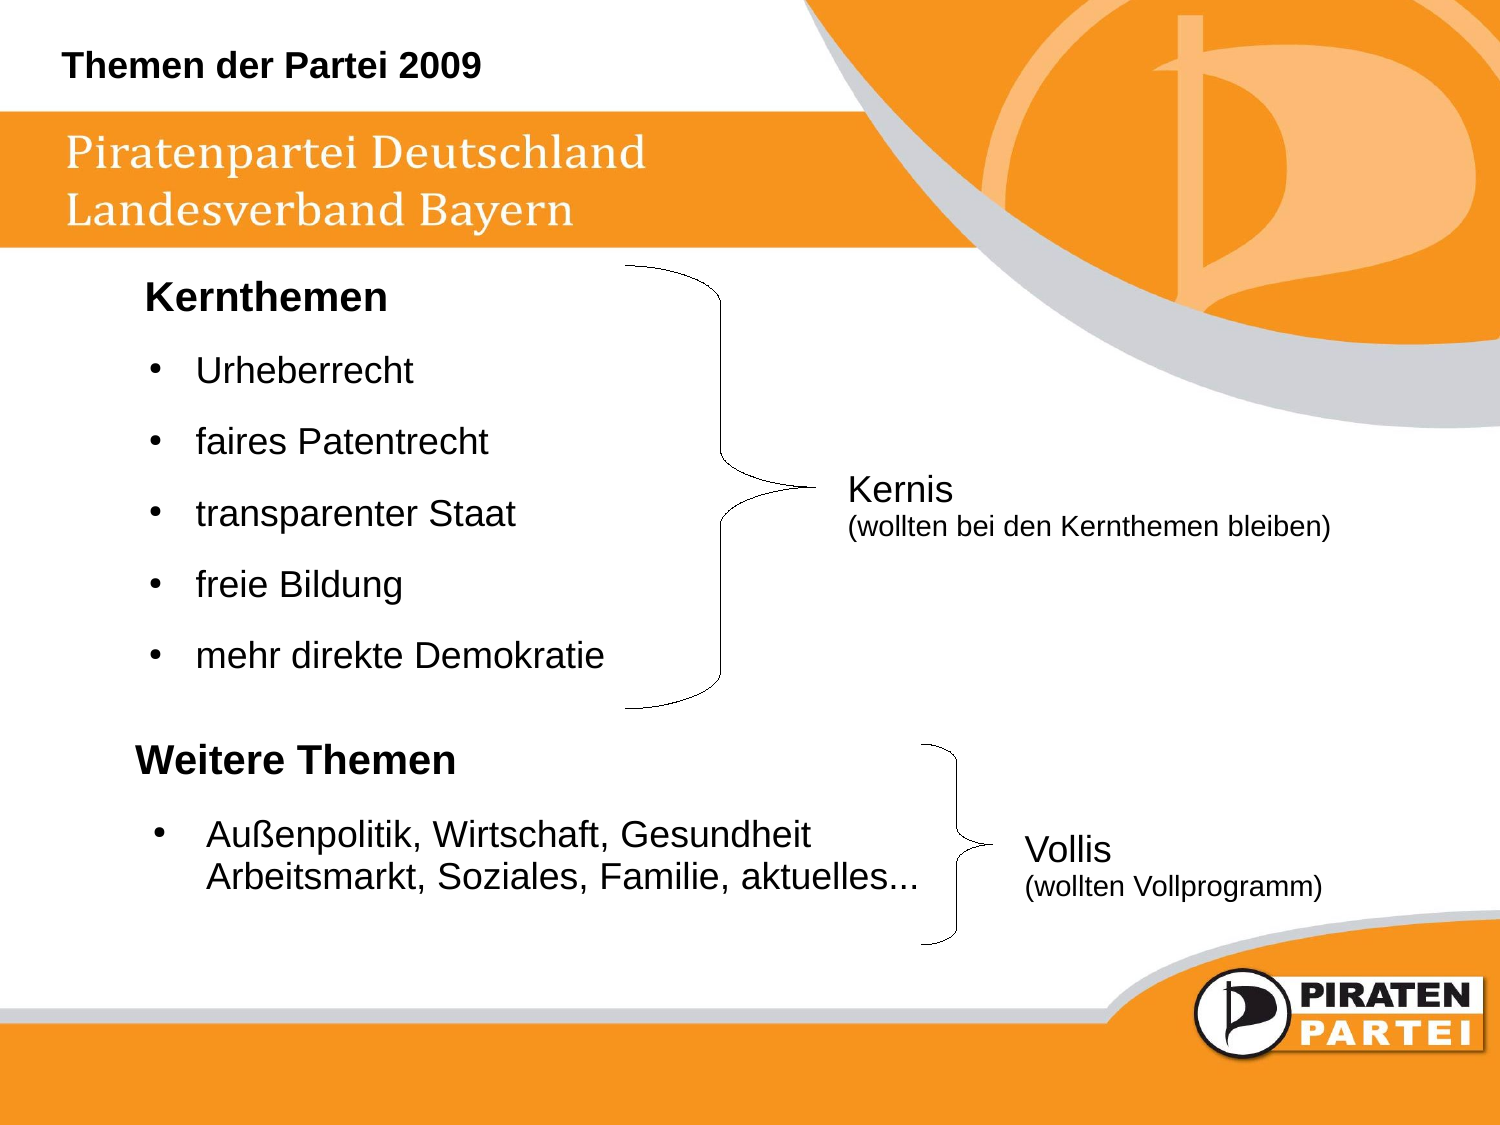

# Themen der Partei 2009
Kernthemen
Urheberrecht
faires Patentrecht
transparenter Staat
freie Bildung
mehr direkte Demokratie
Kernis
(wollten bei den Kernthemen bleiben)
Weitere Themen
Außenpolitik, Wirtschaft, Gesundheit
Arbeitsmarkt, Soziales, Familie, aktuelles...
Vollis
(wollten Vollprogramm)